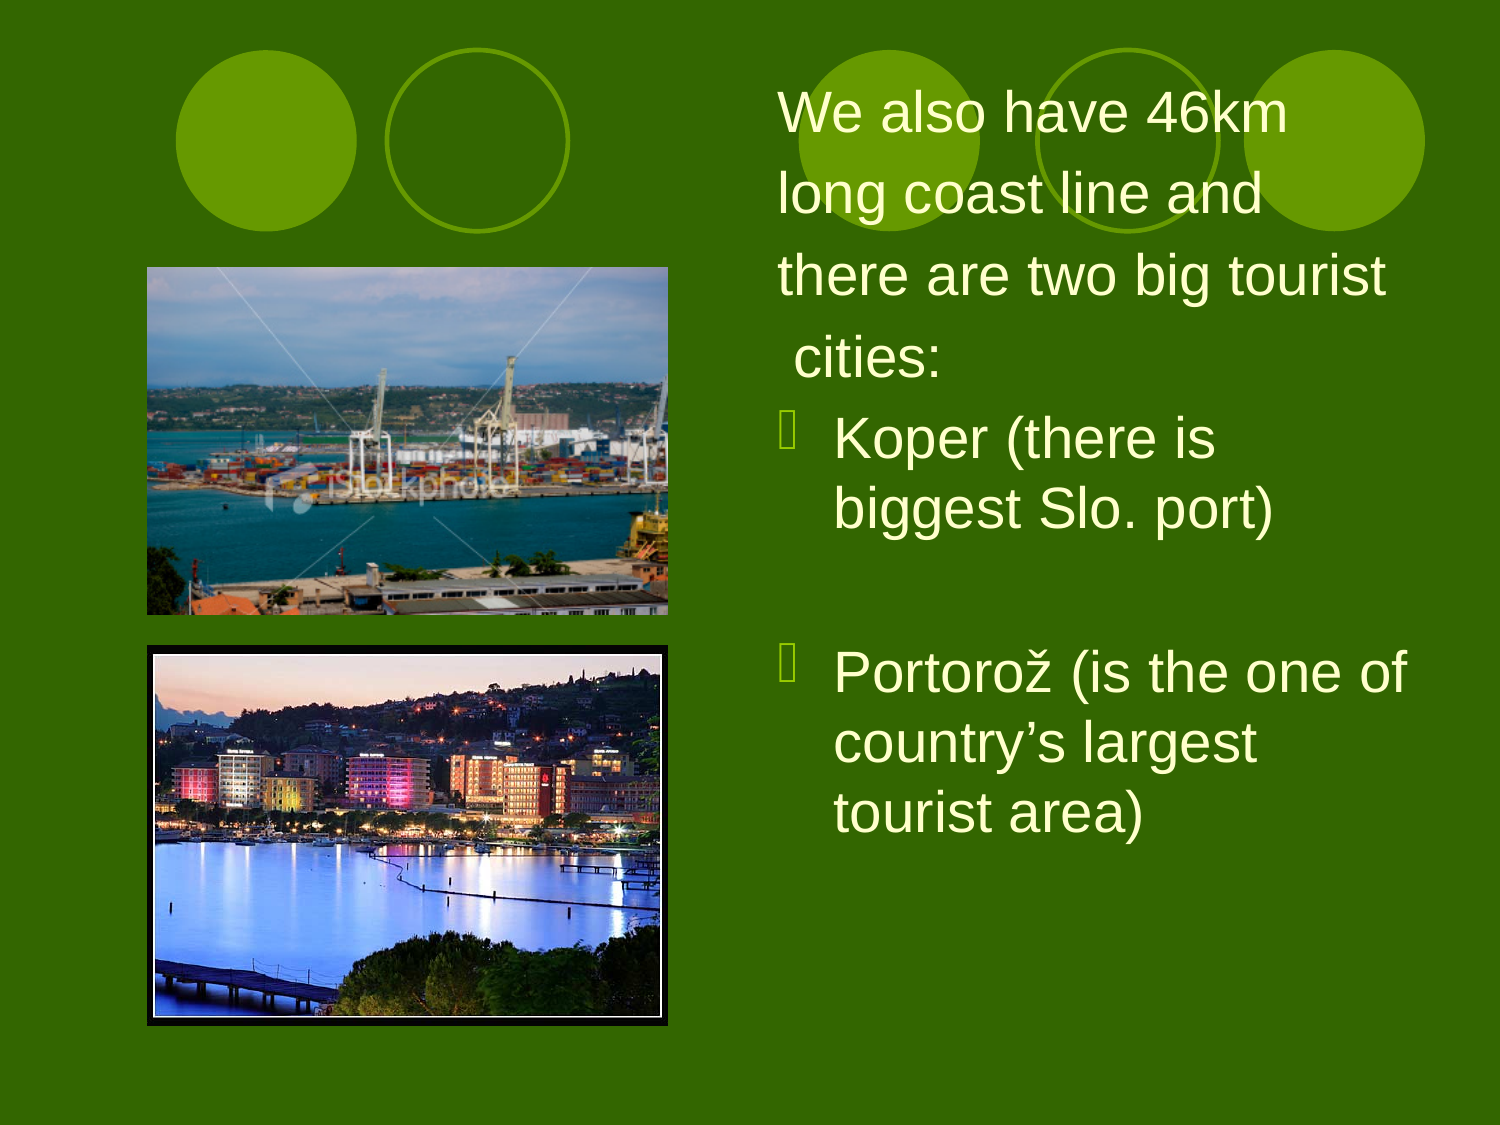

#
We also have 46km
long coast line and
there are two big tourist
 cities:
Koper (there is biggest Slo. port)
Portorož (is the one of country’s largest tourist area)